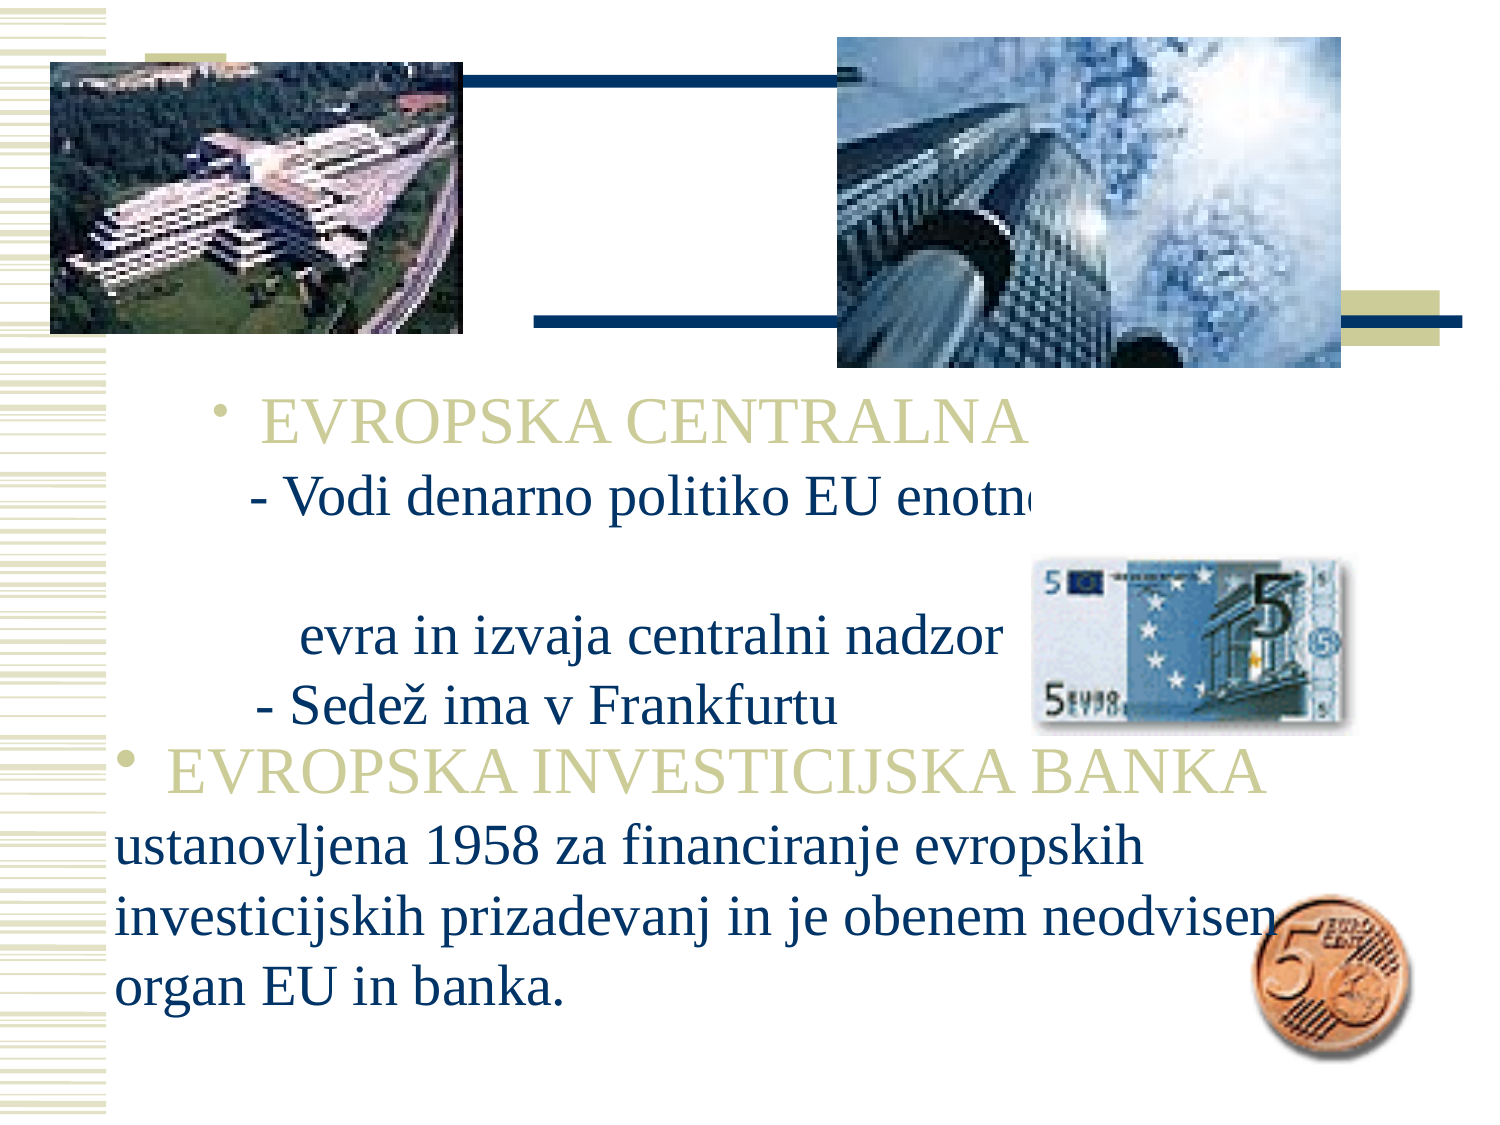

EVROPSKA CENTRALNA BANKA
 - Vodi denarno politiko EU enotne skupne valute-
 evra in izvaja centralni nadzor
 - Sedež ima v Frankfurtu
 EVROPSKA INVESTICIJSKA BANKA
ustanovljena 1958 za financiranje evropskih investicijskih prizadevanj in je obenem neodvisen organ EU in banka.